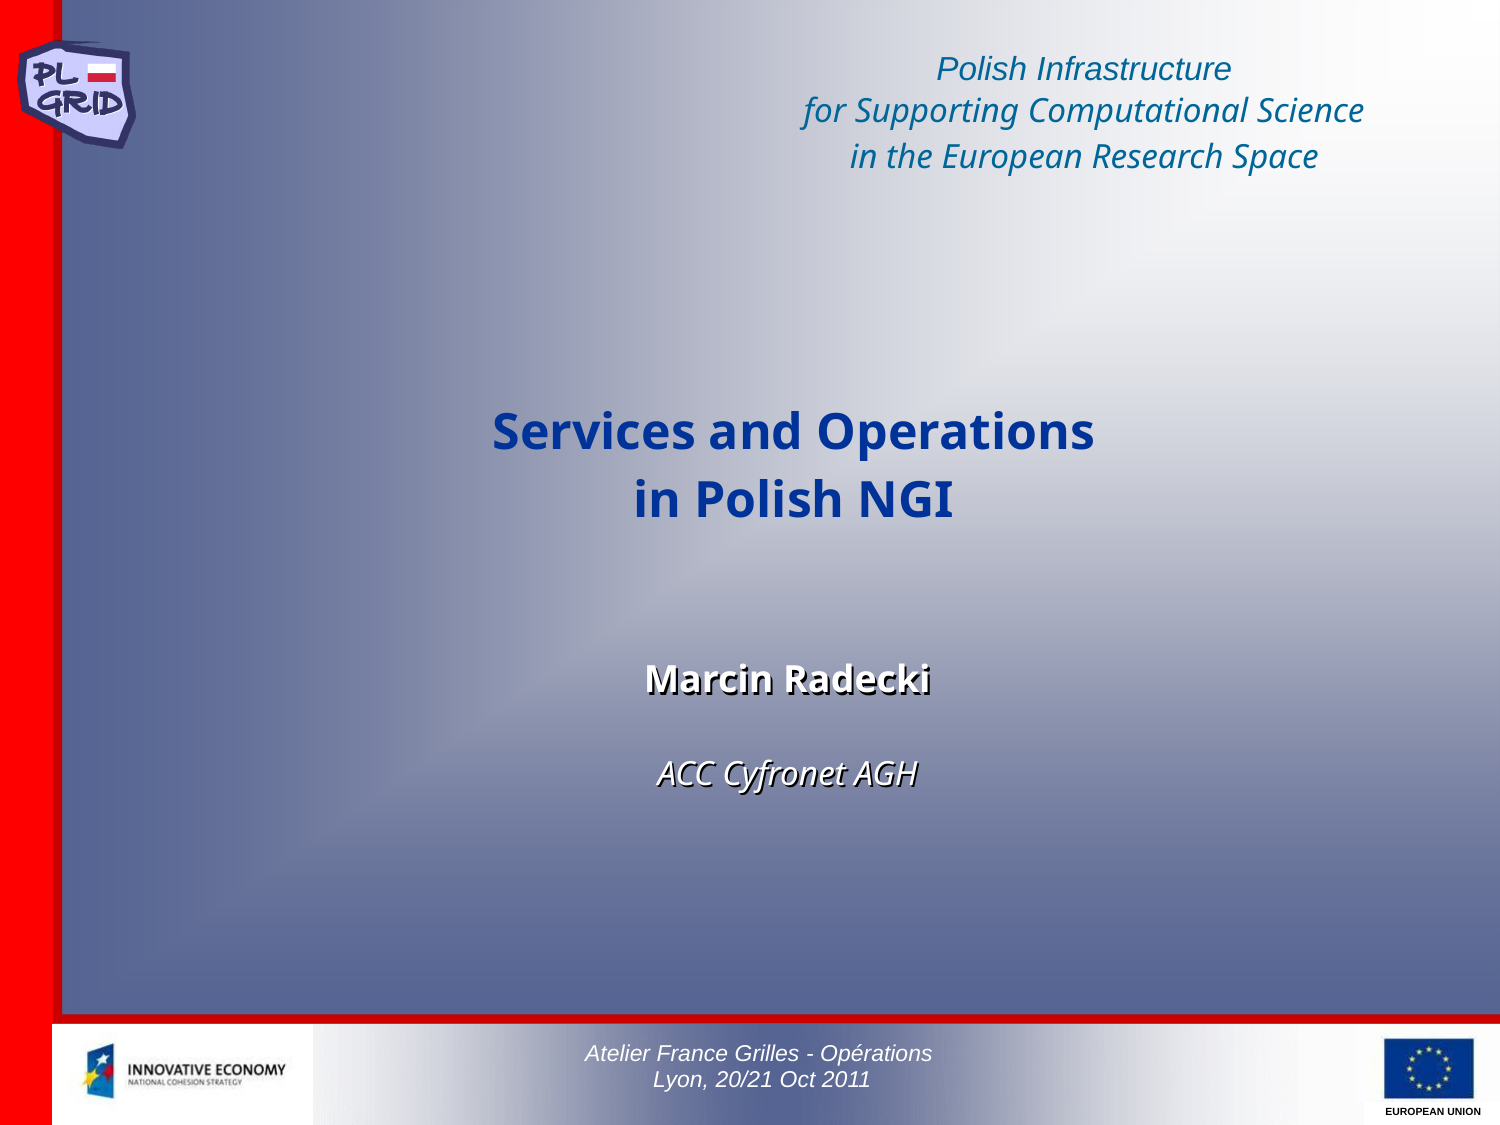

# Services and Operations in Polish NGI
Marcin Radecki
ACC Cyfronet AGH
Atelier France Grilles - Opérations
Lyon, 20/21 Oct 2011